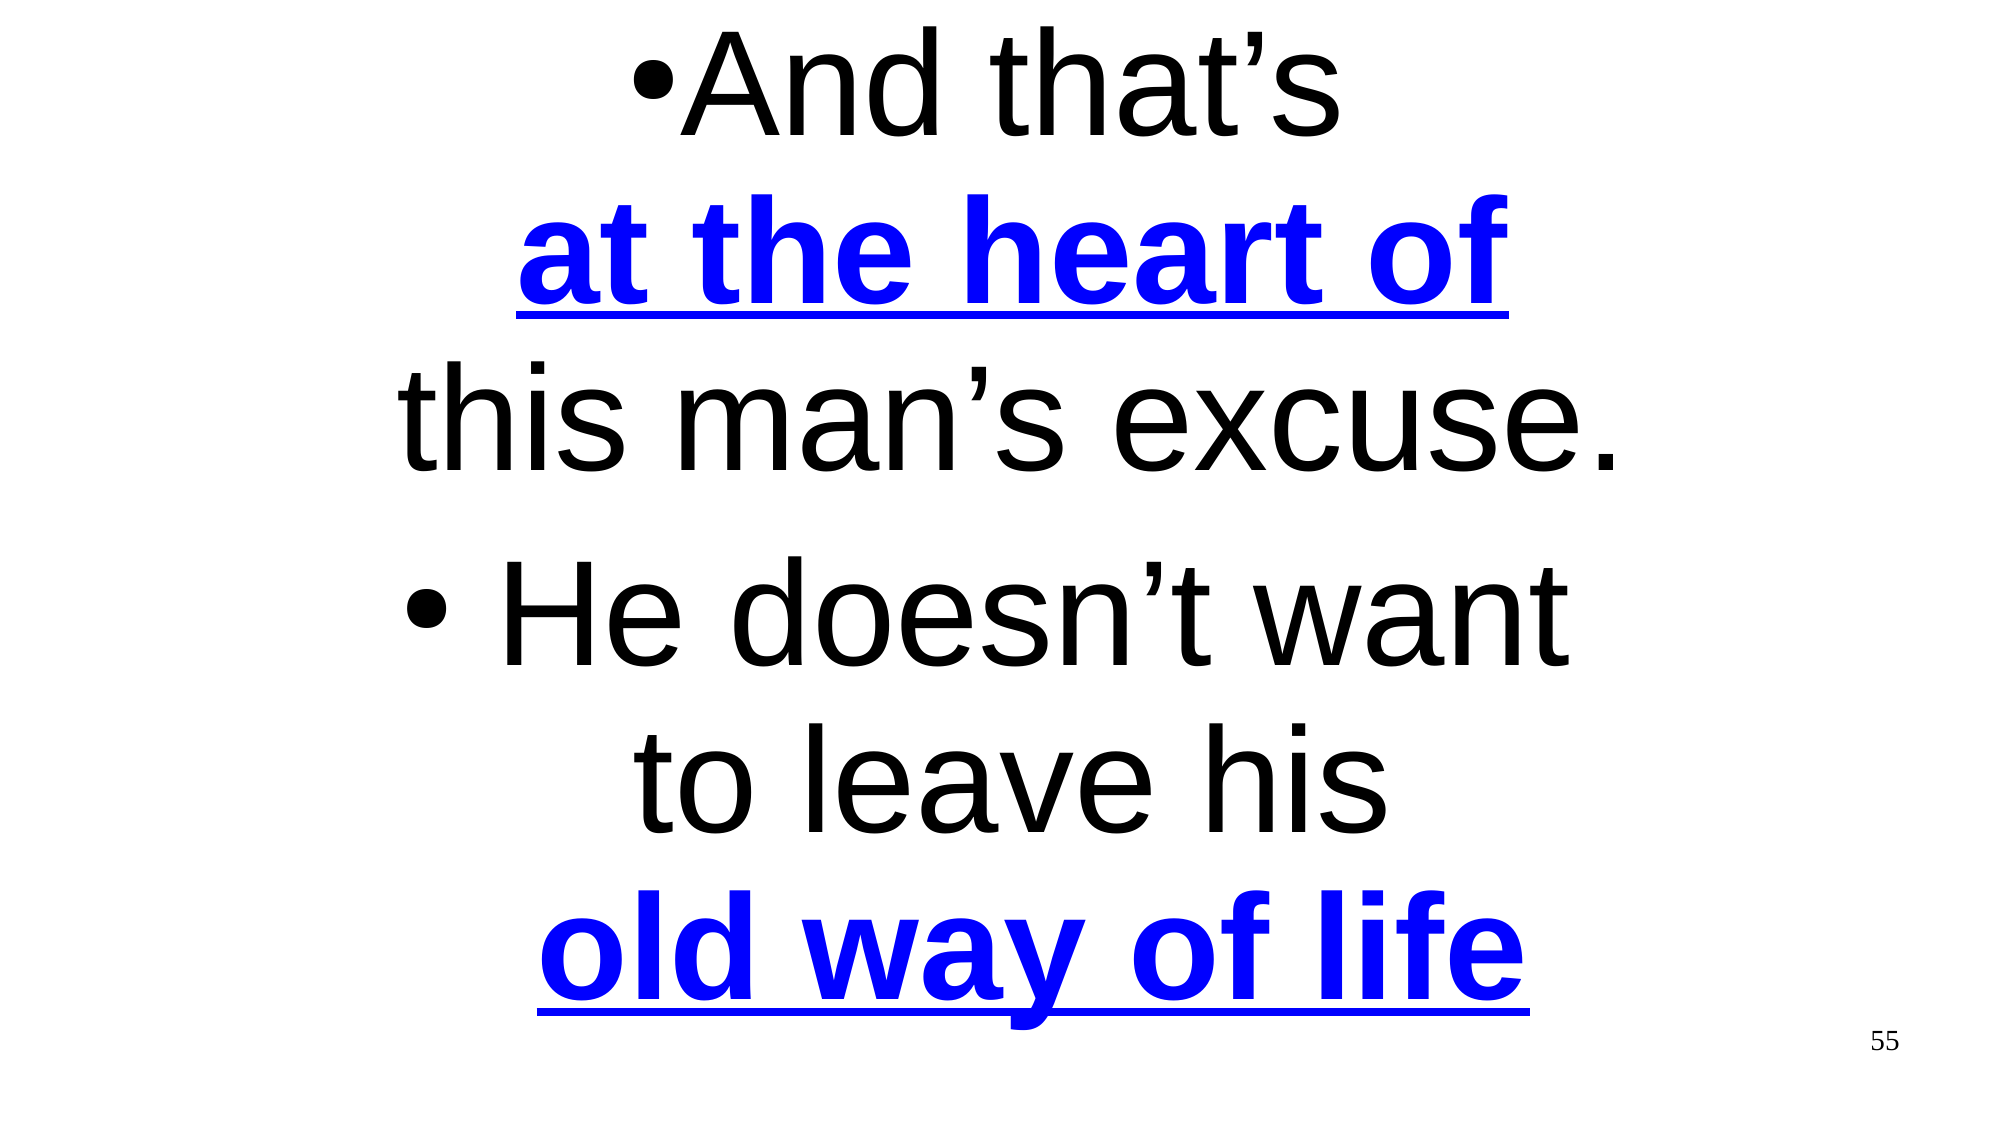

# And that’s at the heart of this man’s excuse.
 He doesn’t want
to leave his
old way of life
55